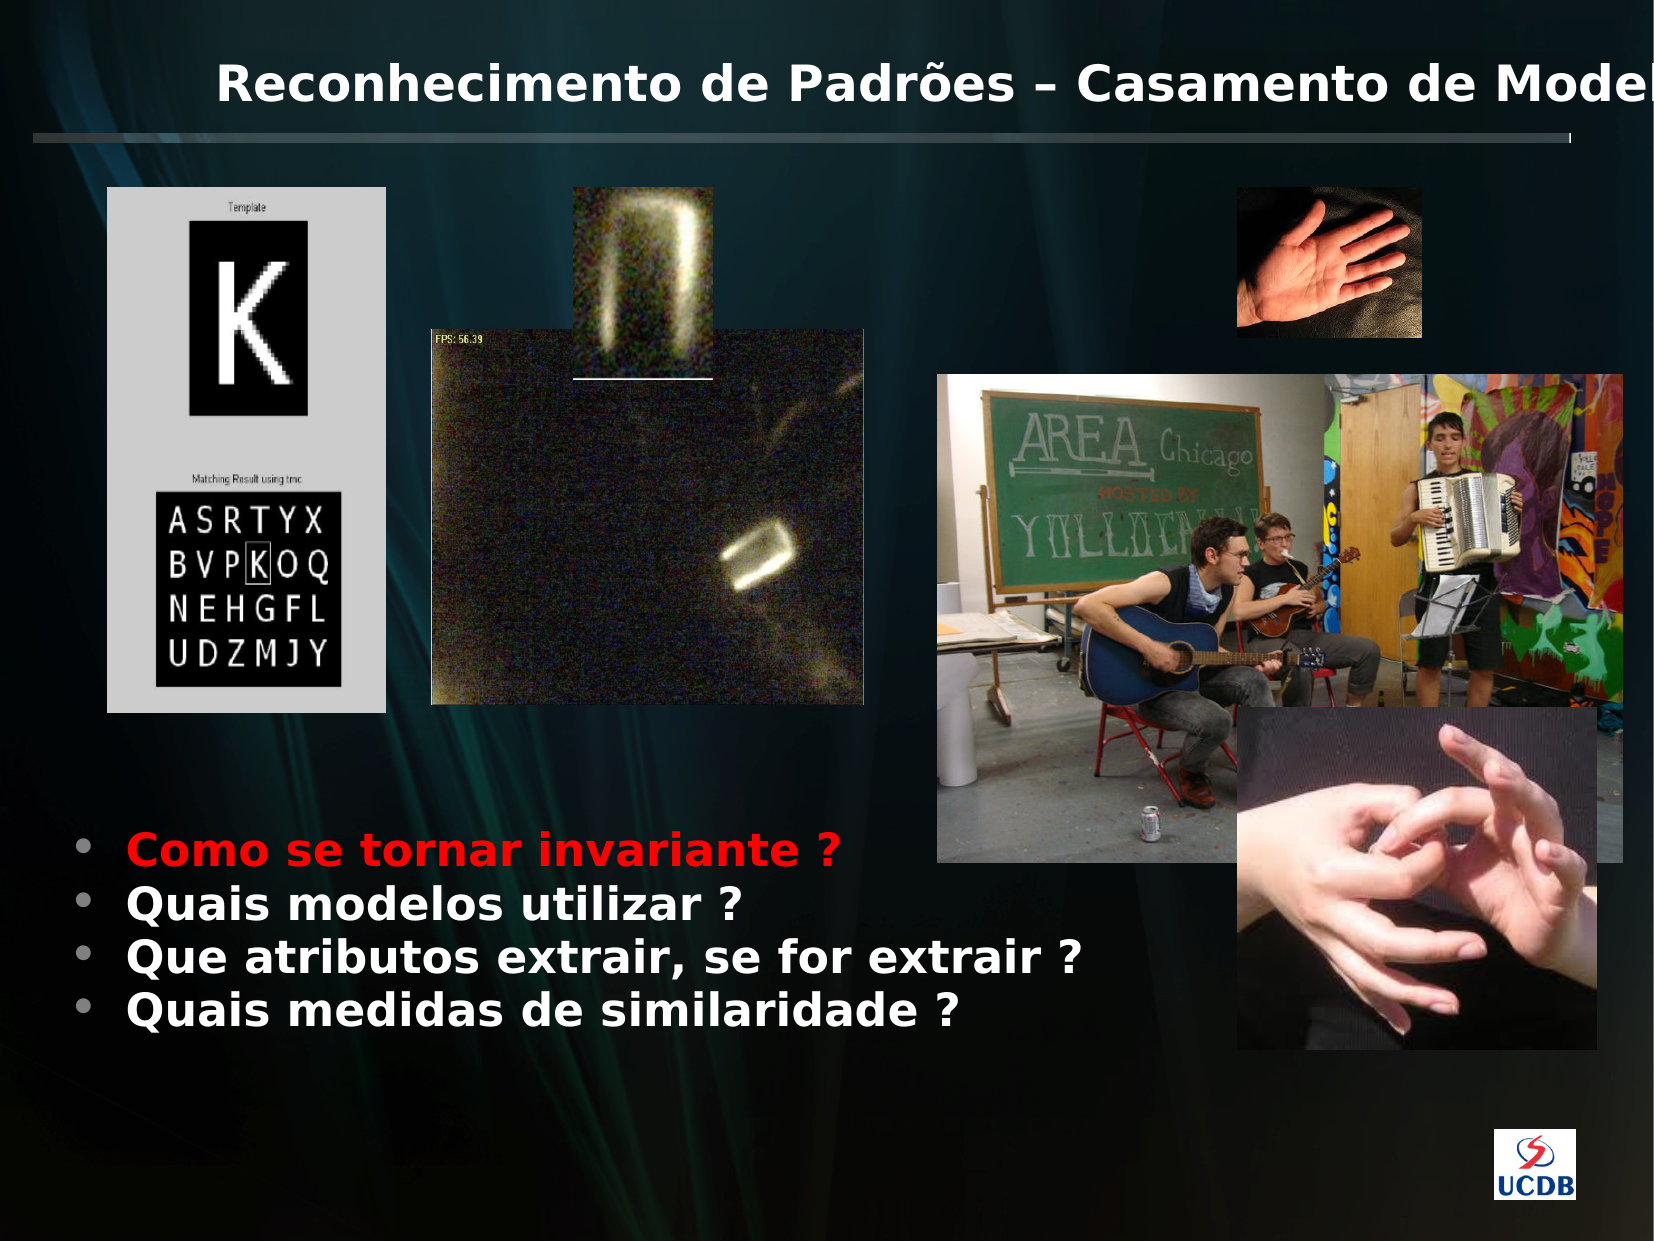

Reconhecimento de Padrões – Casamento de Modelos
Como se tornar invariante ?
Quais modelos utilizar ?
Que atributos extrair, se for extrair ?
Quais medidas de similaridade ?